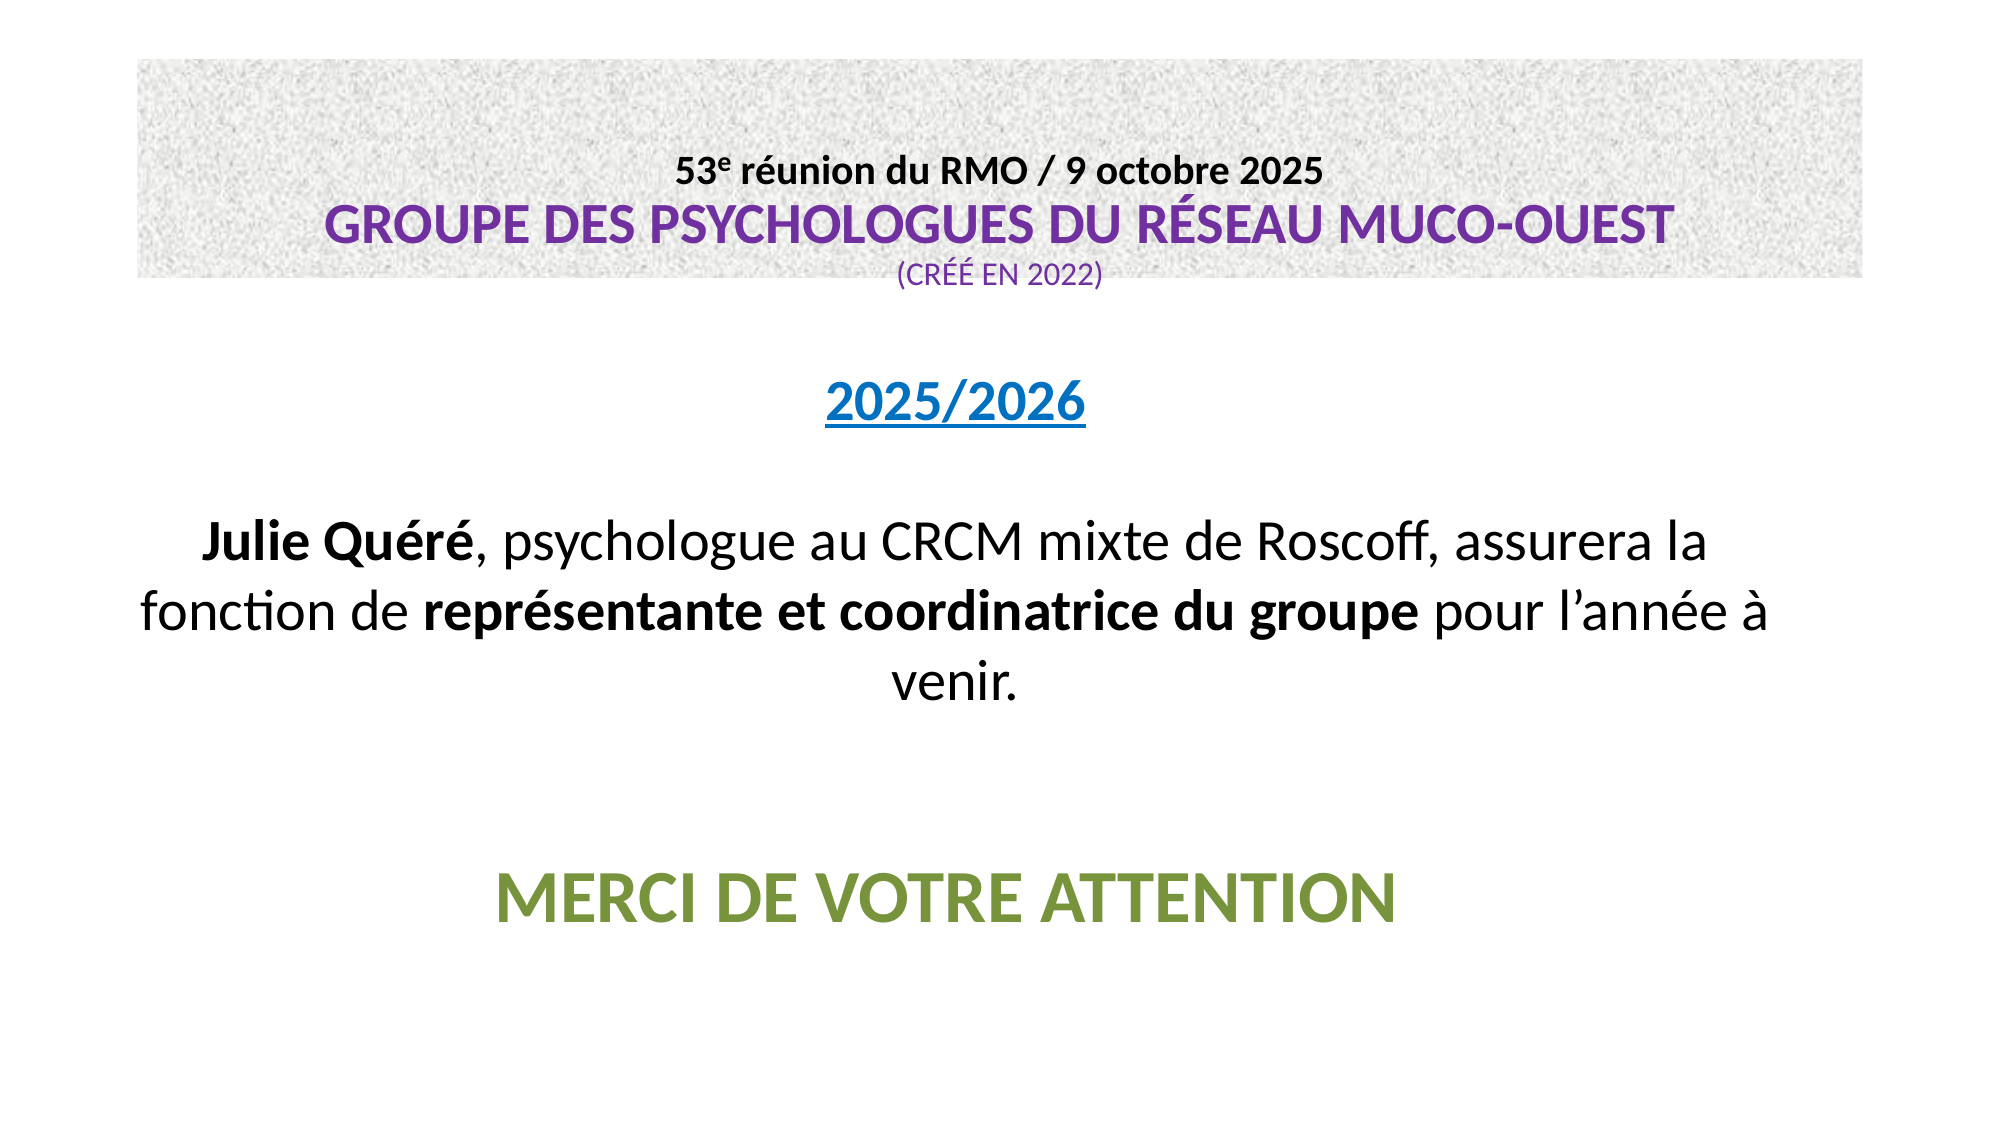

# 53e réunion du RMO / 9 octobre 2025 Groupe des psychologues du Réseau Muco-Ouest (créé en 2022)
2025/2026
Julie Quéré, psychologue au CRCM mixte de Roscoff, assurera la fonction de représentante et coordinatrice du groupe pour l’année à venir.
Merci de votre attention